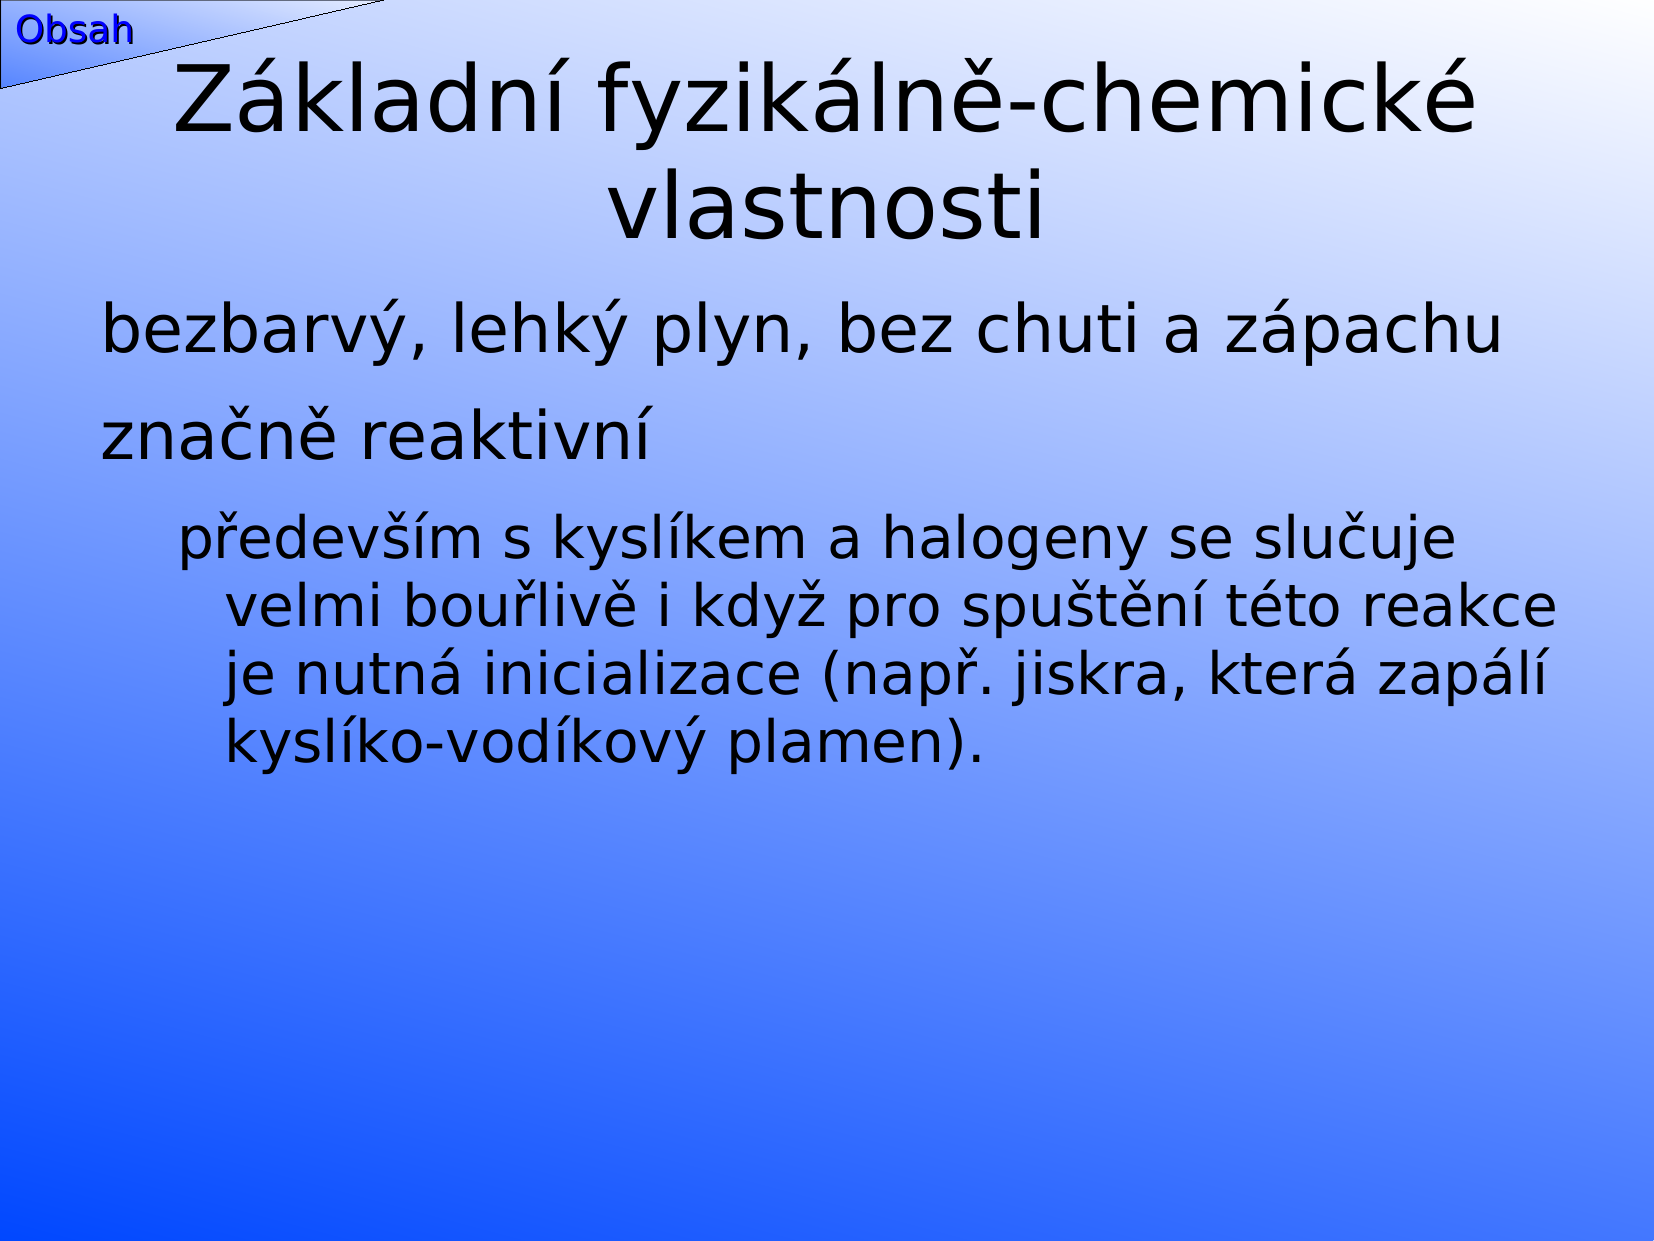

Obsah
# Základní fyzikálně-chemické vlastnosti
bezbarvý, lehký plyn, bez chuti a zápachu
značně reaktivní
především s kyslíkem a halogeny se slučuje velmi bouřlivě i když pro spuštění této reakce je nutná inicializace (např. jiskra, která zapálí kyslíko-vodíkový plamen).